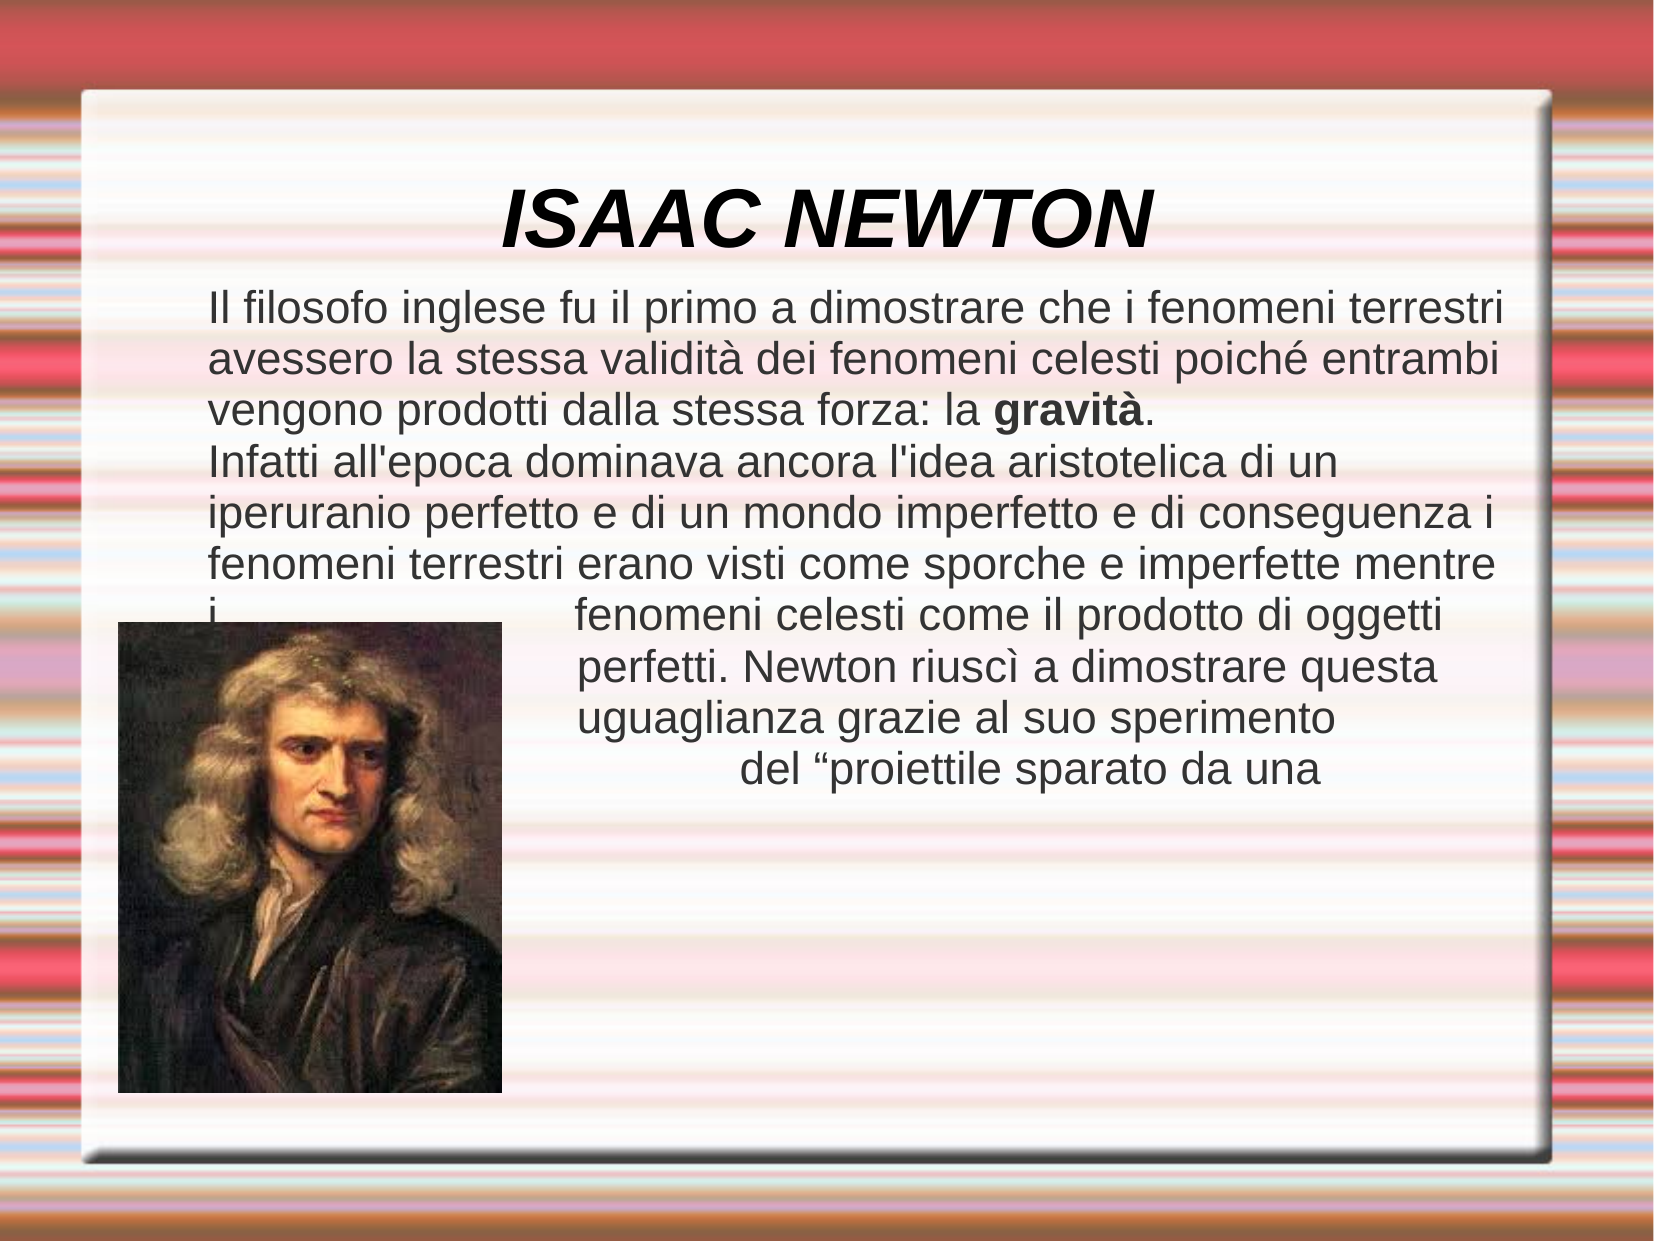

# ISAAC NEWTON
Il filosofo inglese fu il primo a dimostrare che i fenomeni terrestri avessero la stessa validità dei fenomeni celesti poiché entrambi vengono prodotti dalla stessa forza: la gravità.
Infatti all'epoca dominava ancora l'idea aristotelica di un iperuranio perfetto e di un mondo imperfetto e di conseguenza i fenomeni terrestri erano visti come sporche e imperfette mentre i fenomeni celesti come il prodotto di oggetti perfetti. Newton riuscì a dimostrare questa uguaglianza grazie al suo sperimento mentale del “proiettile sparato da una montagna”